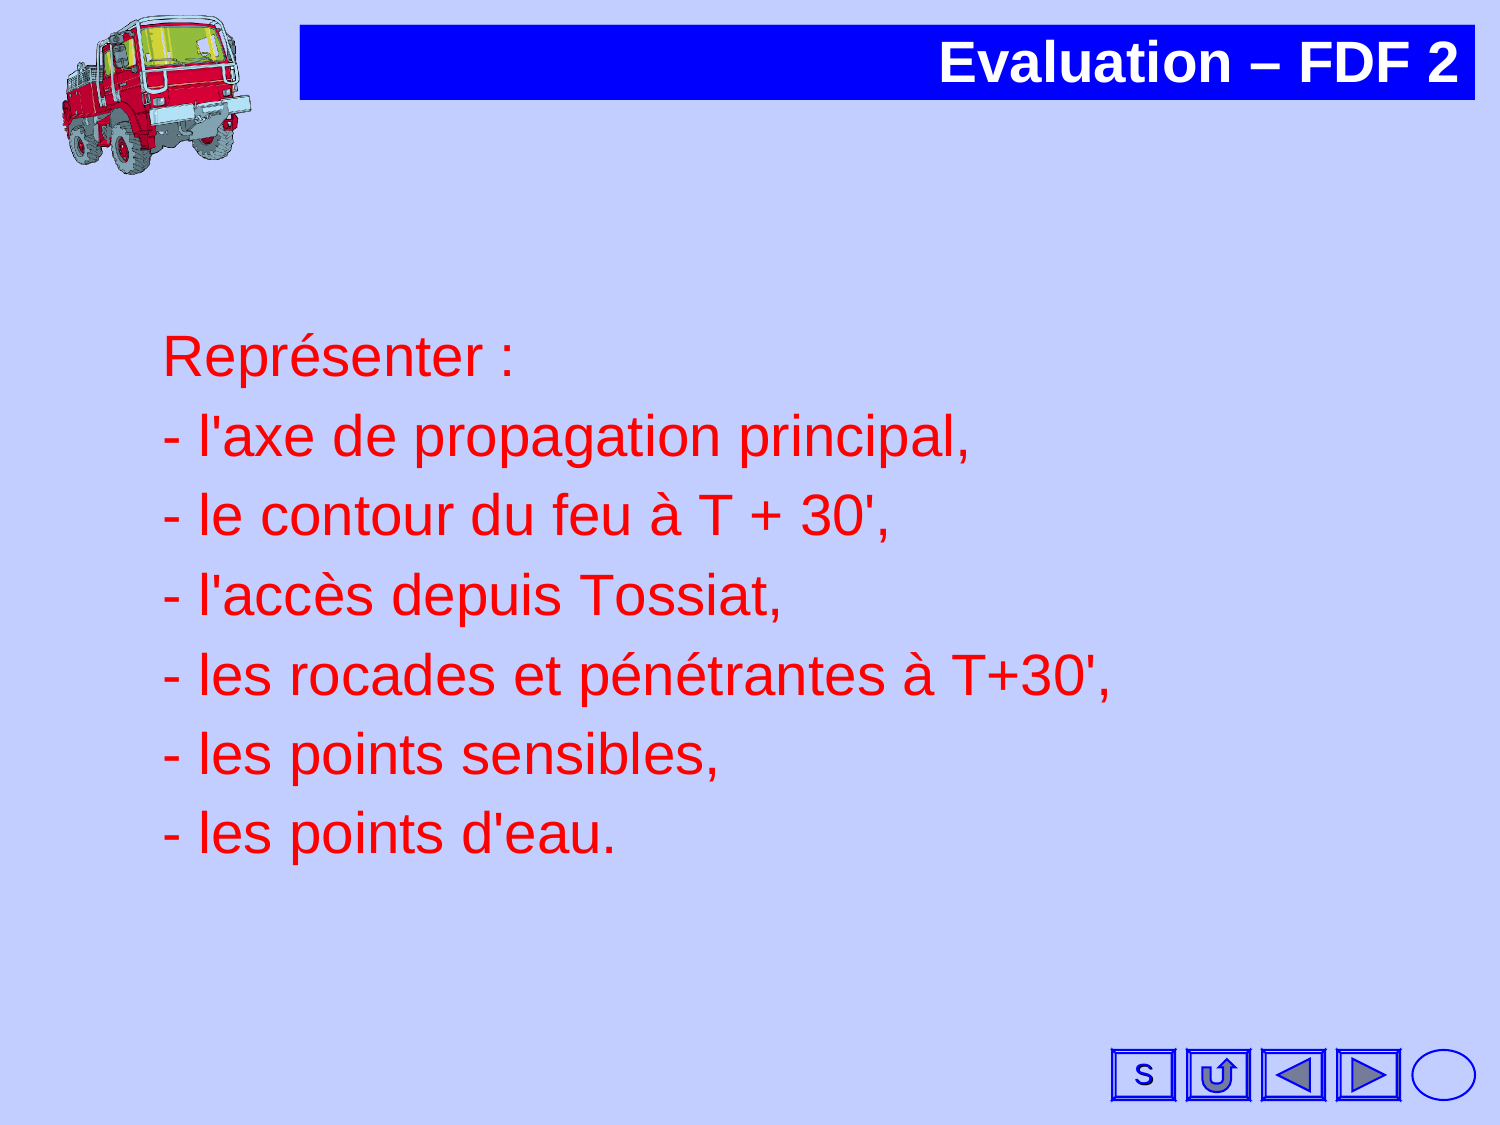

Evaluation – FDF 2
# Représenter :
- l'axe de propagation principal,
- le contour du feu à T + 30',
- l'accès depuis Tossiat,
- les rocades et pénétrantes à T+30',
- les points sensibles,
- les points d'eau.